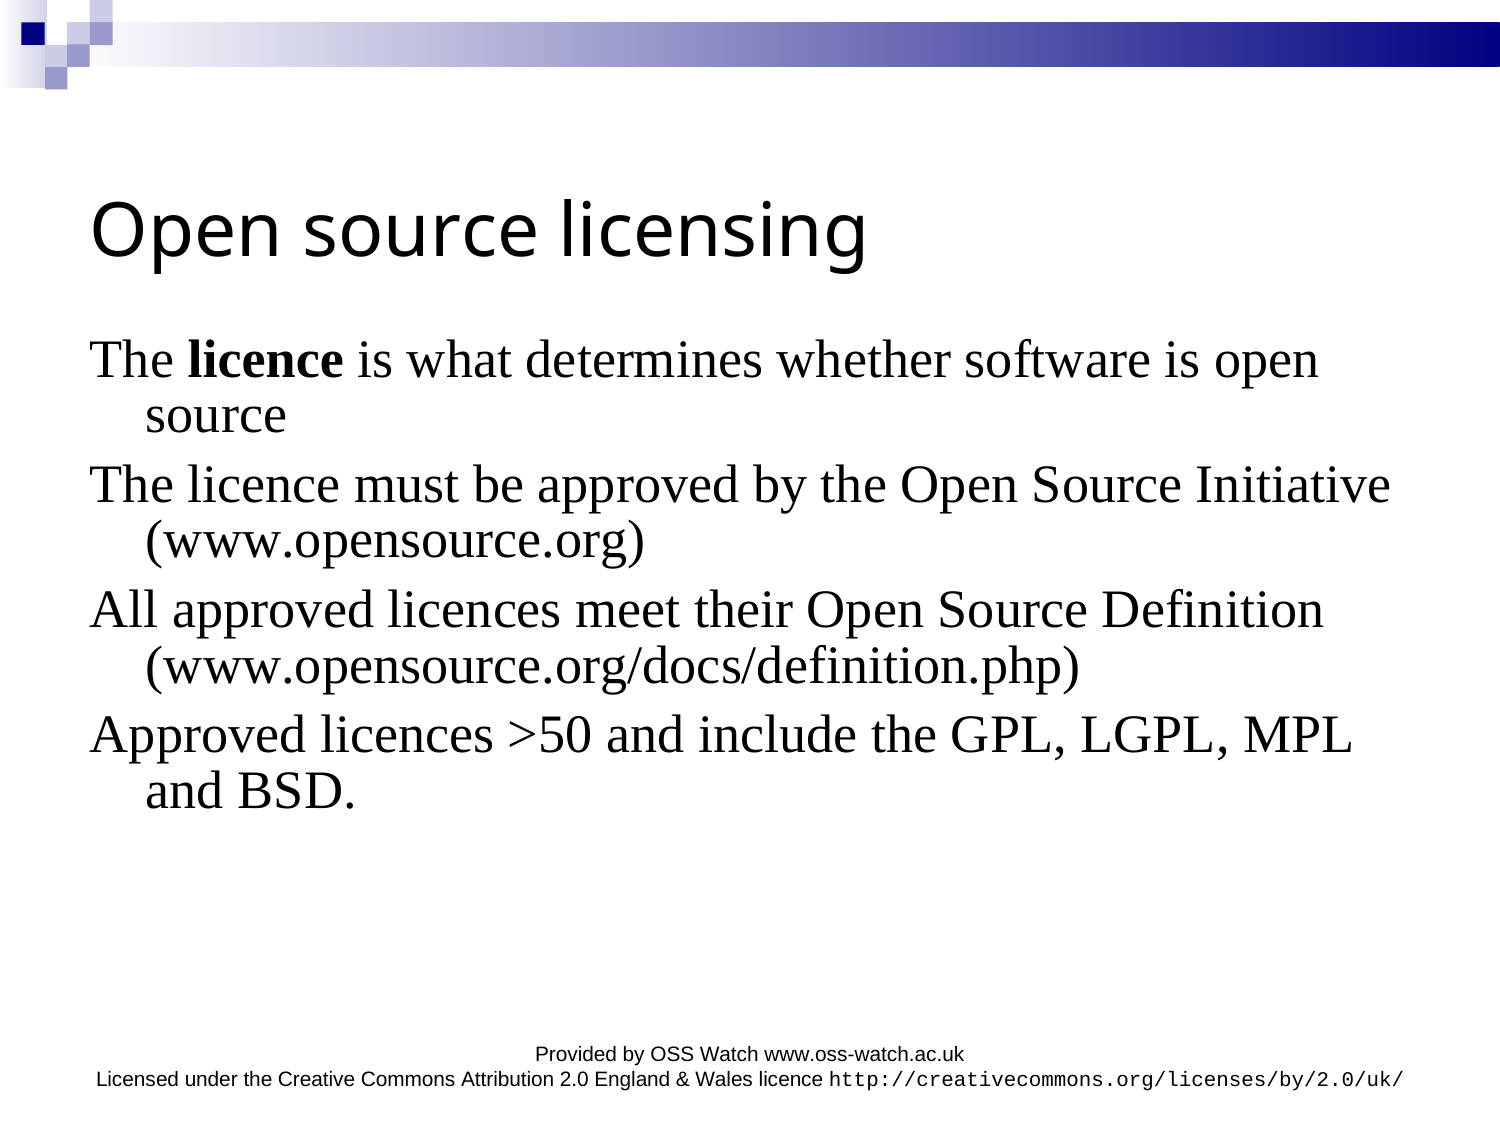

# Open source licensing
The licence is what determines whether software is open source
The licence must be approved by the Open Source Initiative (www.opensource.org)
All approved licences meet their Open Source Definition (www.opensource.org/docs/definition.php)
Approved licences >50 and include the GPL, LGPL, MPL and BSD.